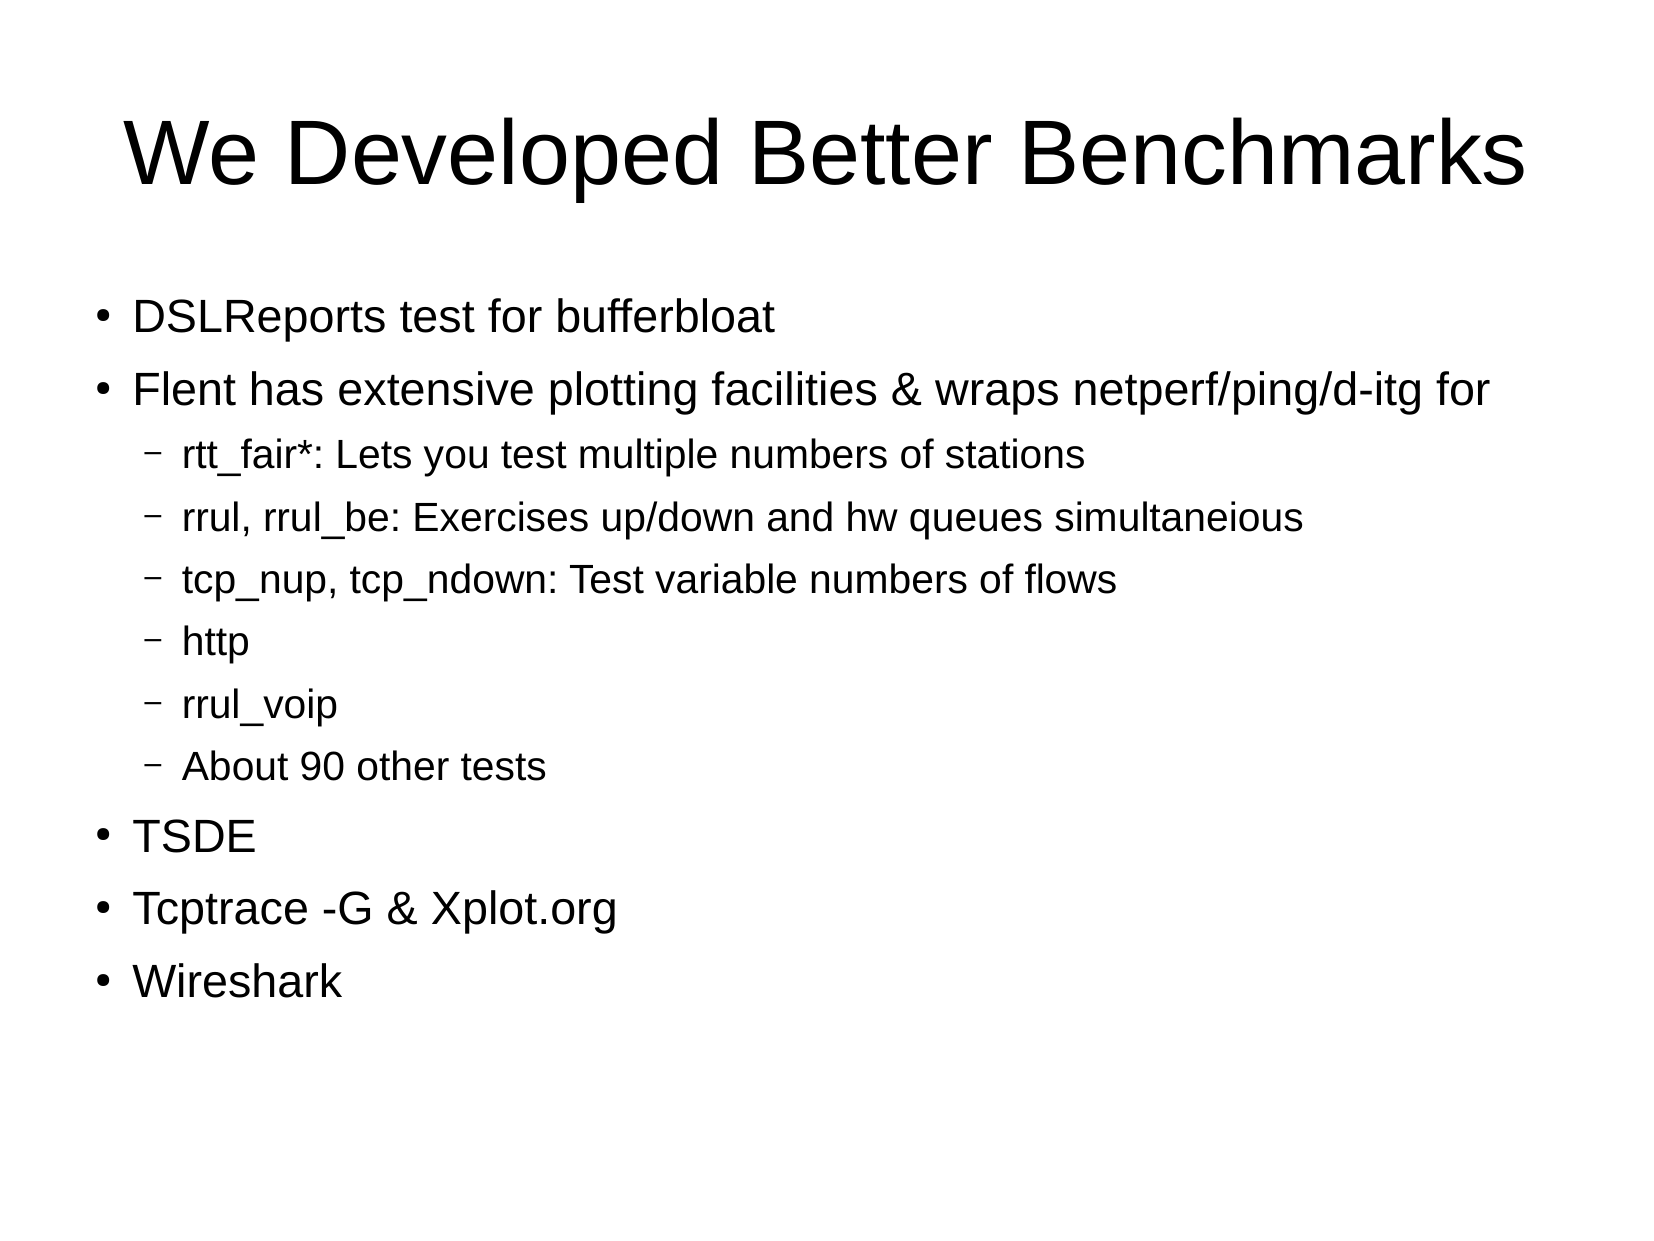

# We Developed Better Benchmarks
DSLReports test for bufferbloat
Flent has extensive plotting facilities & wraps netperf/ping/d-itg for
rtt_fair*: Lets you test multiple numbers of stations
rrul, rrul_be: Exercises up/down and hw queues simultaneious
tcp_nup, tcp_ndown: Test variable numbers of flows
http
rrul_voip
About 90 other tests
TSDE
Tcptrace -G & Xplot.org
Wireshark